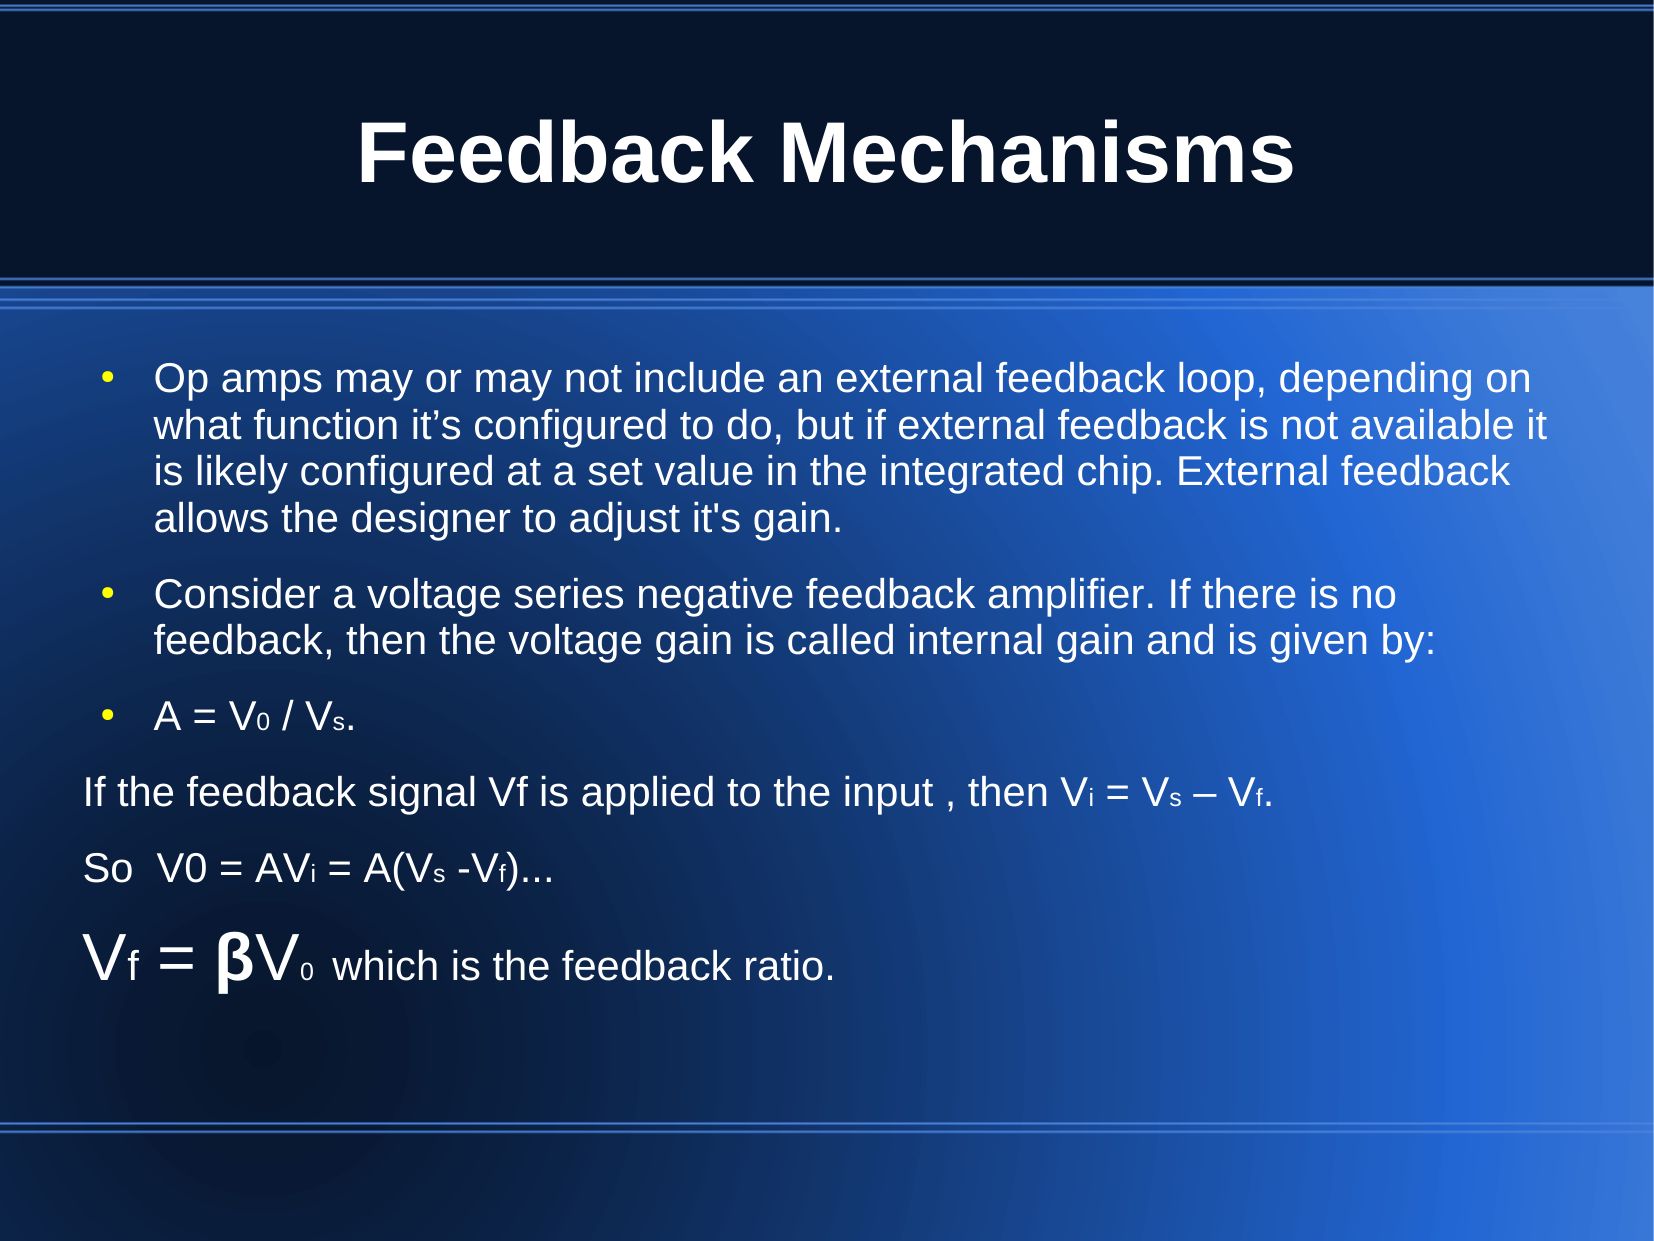

# Feedback Mechanisms
Op amps may or may not include an external feedback loop, depending on what function it’s configured to do, but if external feedback is not available it is likely configured at a set value in the integrated chip. External feedback allows the designer to adjust it's gain.
Consider a voltage series negative feedback amplifier. If there is no feedback, then the voltage gain is called internal gain and is given by:
A = V0 / Vs.
If the feedback signal Vf is applied to the input , then Vi = Vs – Vf.
So V0 = AVi = A(Vs -Vf)...
Vf = βV0 which is the feedback ratio.